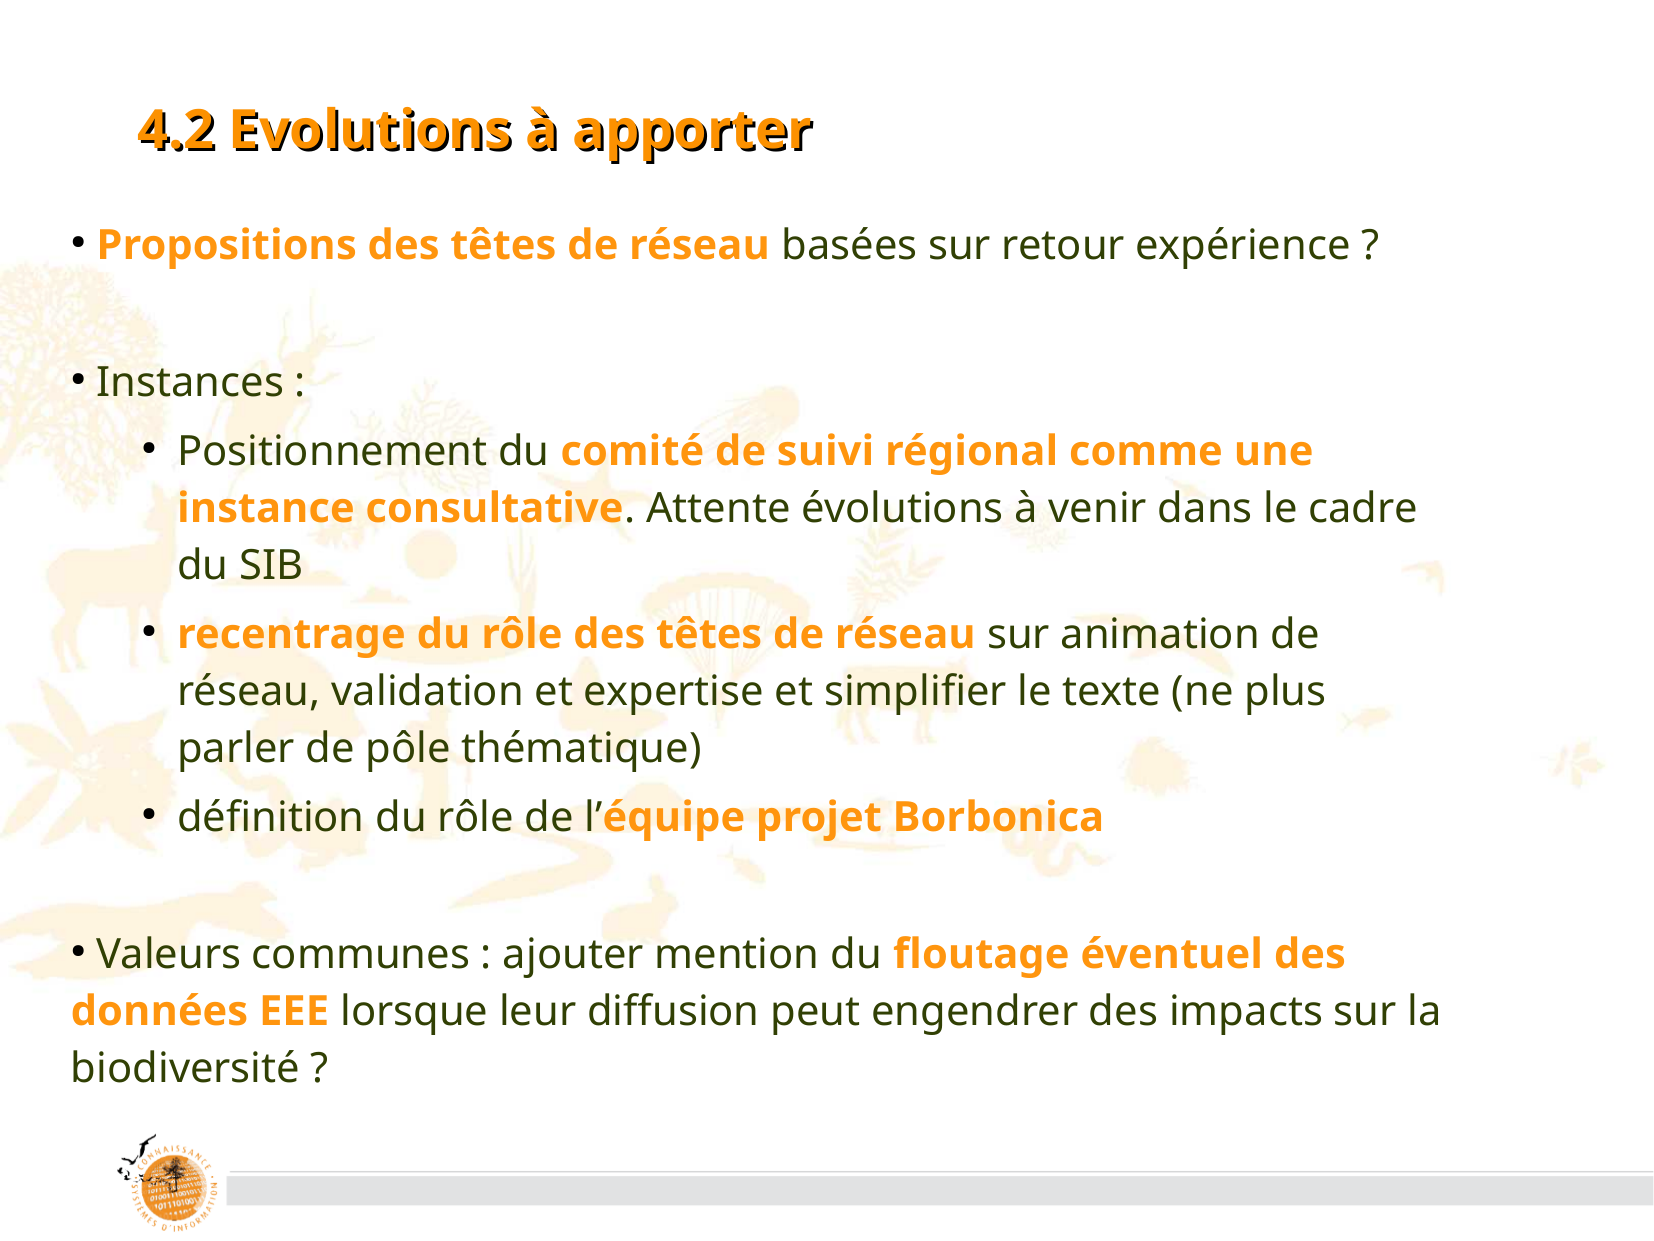

# 4.2 Evolutions à apporter
 Propositions des têtes de réseau basées sur retour expérience ?
 Instances :
Positionnement du comité de suivi régional comme une instance consultative. Attente évolutions à venir dans le cadre du SIB
recentrage du rôle des têtes de réseau sur animation de réseau, validation et expertise et simplifier le texte (ne plus parler de pôle thématique)
définition du rôle de l’équipe projet Borbonica
 Valeurs communes : ajouter mention du floutage éventuel des données EEE lorsque leur diffusion peut engendrer des impacts sur la biodiversité ?
Cotech SINP - 29/11/2018
26